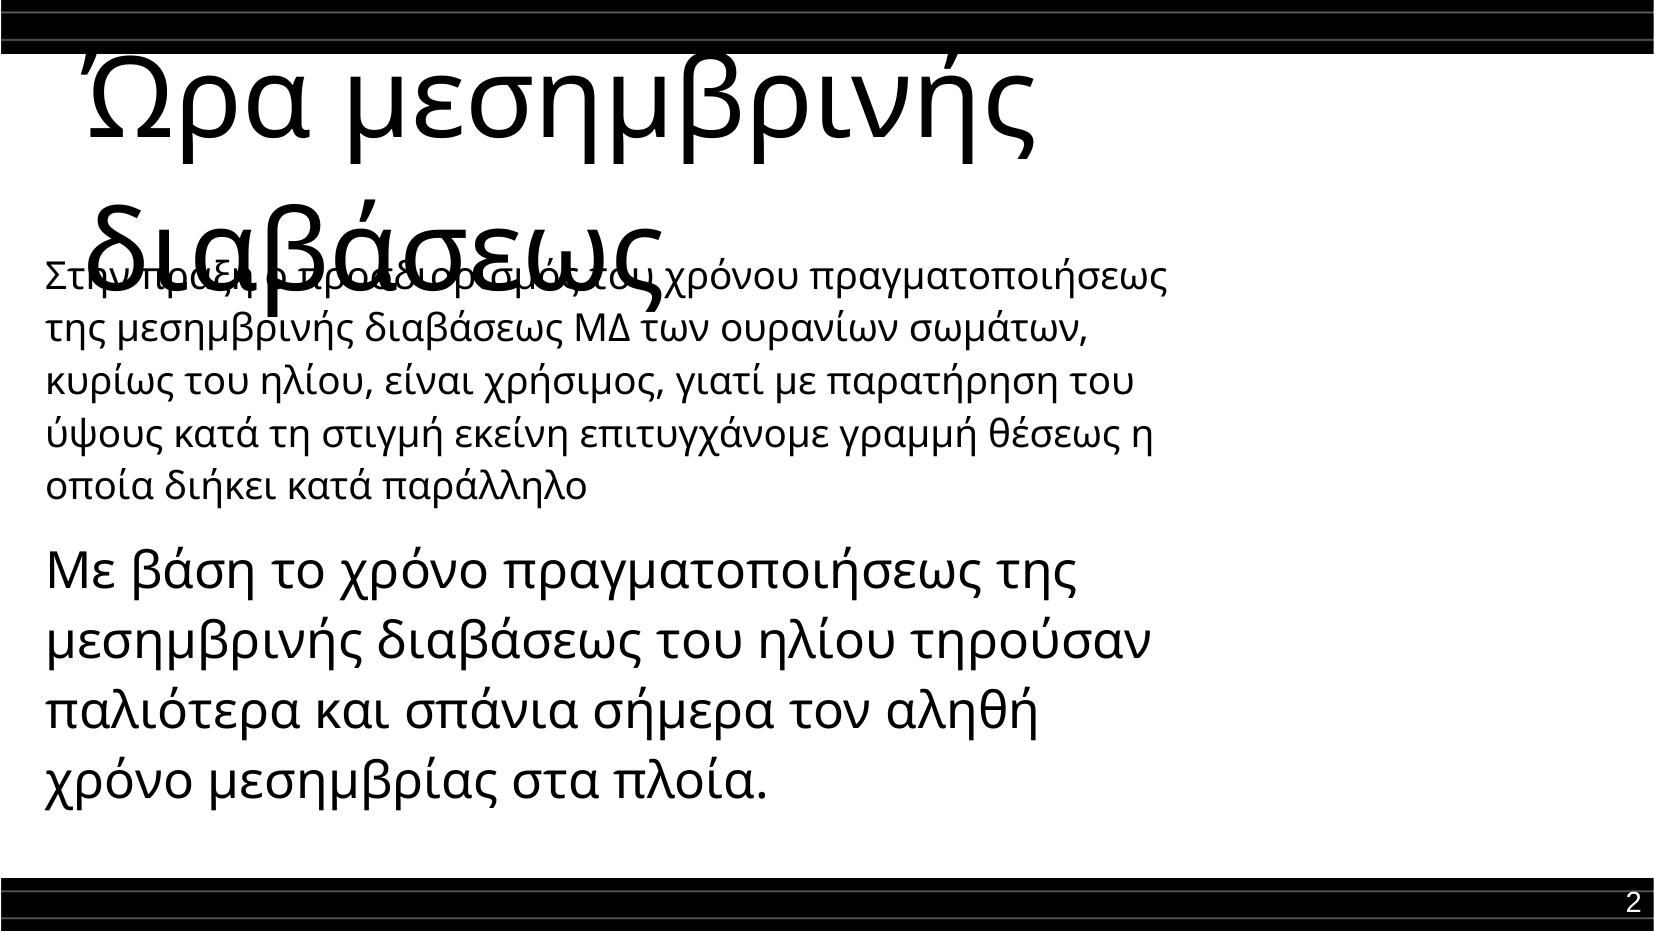

# Ώρα μεσημβρινής διαβάσεως
Στην πράξη ο προσδιορισμός του χρόνου πραγματοποιήσεως της μεσημβρι­νής διαβάσεως ΜΔ των ουρανίων σωμάτων, κυρίως του ηλίου, είναι χρήσιμος, γιατί με παρατήρηση του ύψους κατά τη στιγμή εκείνη επιτυγχάνομε γραμμή θέσεως η οποία διήκει κατά παράλληλο
Με βάση το χρόνο πραγματοποιήσεως της μεσημβρινής διαβάσεως του ηλίου τηρούσαν παλιότερα και σπάνια σήμερα τον αληθή χρόνο μεσημβρίας στα πλοία.